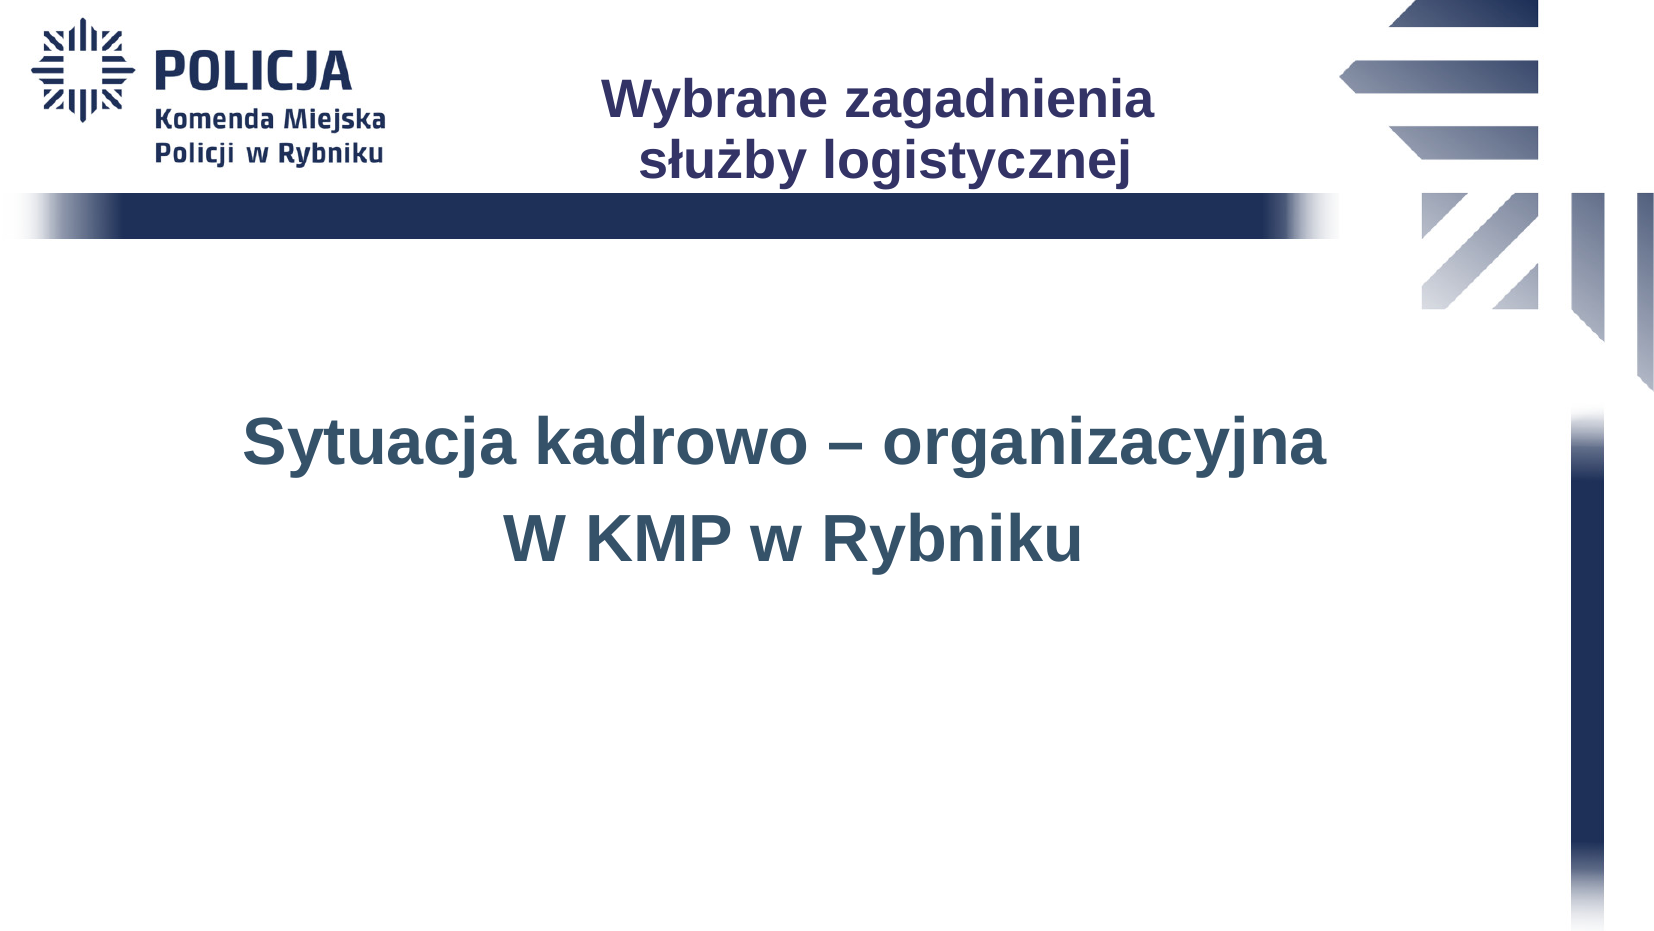

# Wybrane zagadnienia służby logistycznej
Sytuacja kadrowo – organizacyjna
W KMP w Rybniku